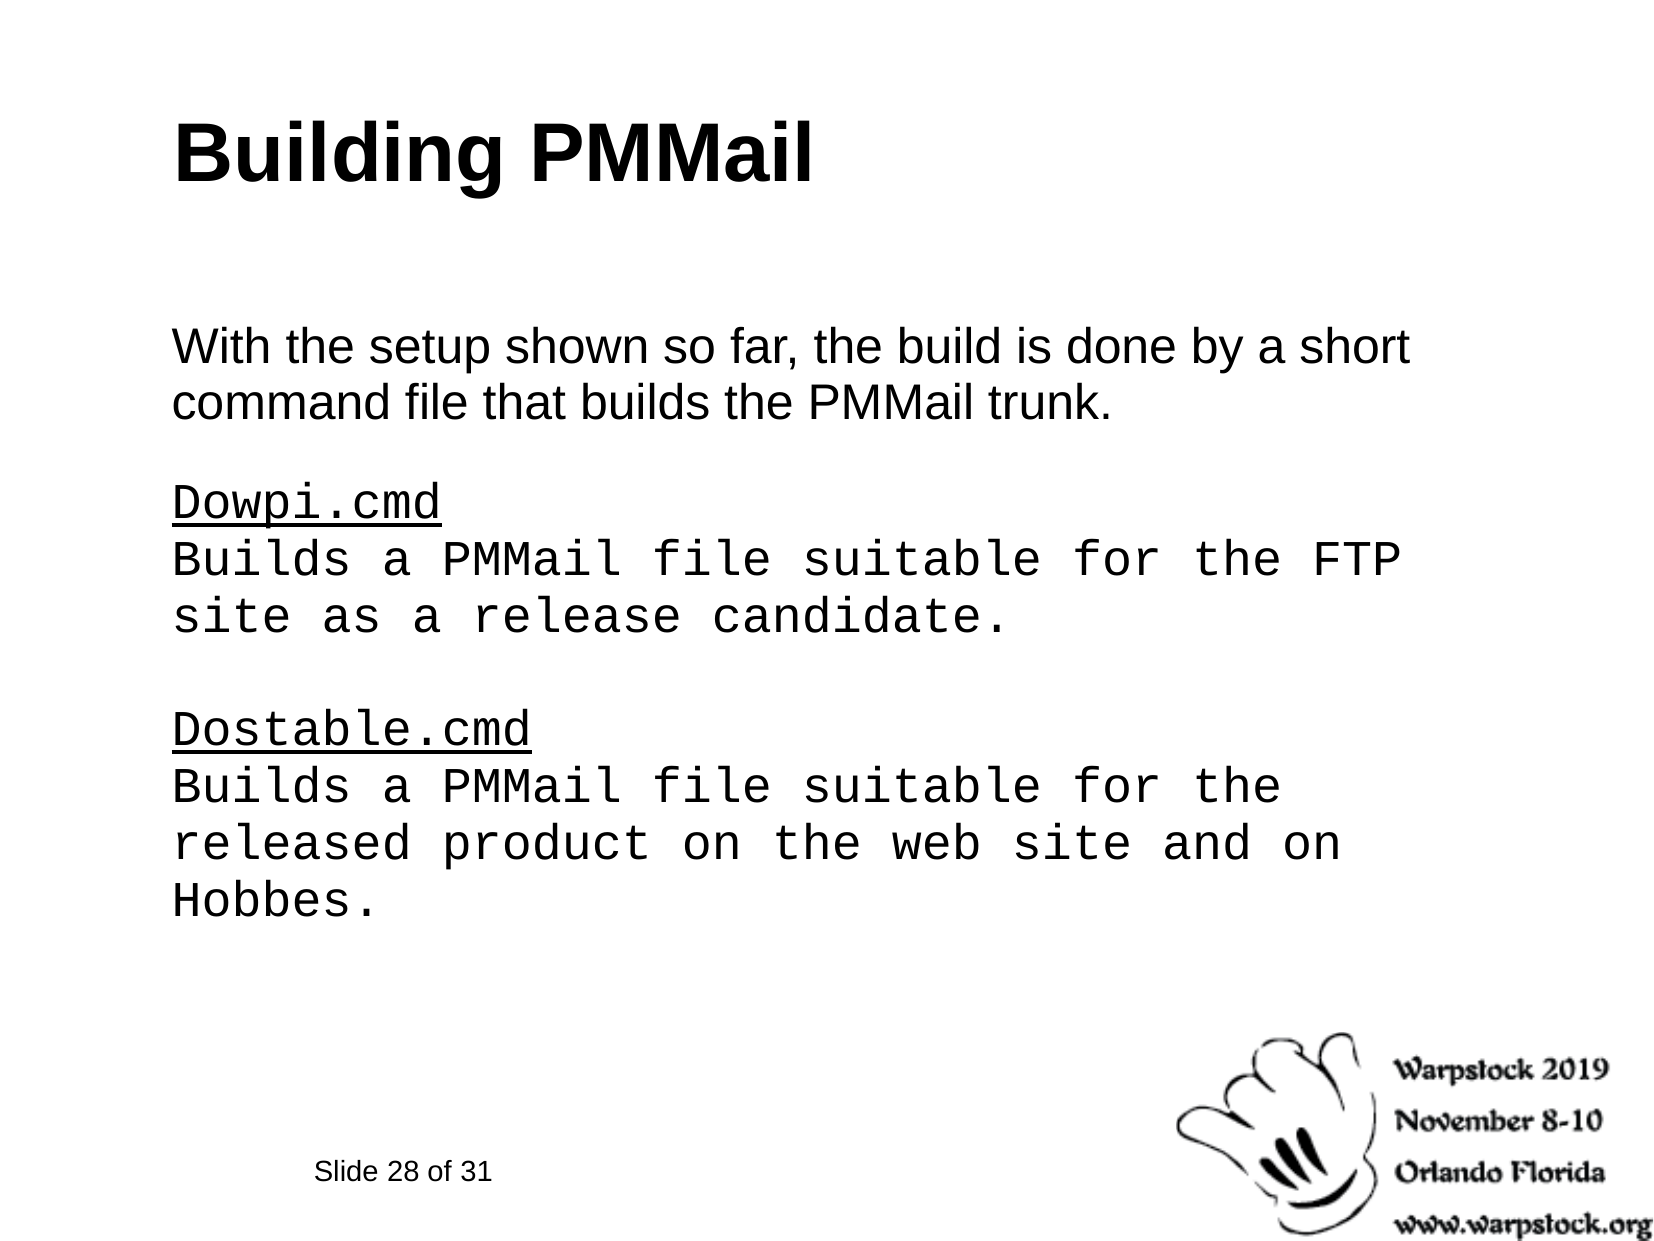

# Building PMMail
With the setup shown so far, the build is done by a short command file that builds the PMMail trunk.
Dowpi.cmd
Builds a PMMail file suitable for the FTP site as a release candidate.
Dostable.cmd
Builds a PMMail file suitable for the released product on the web site and on Hobbes.